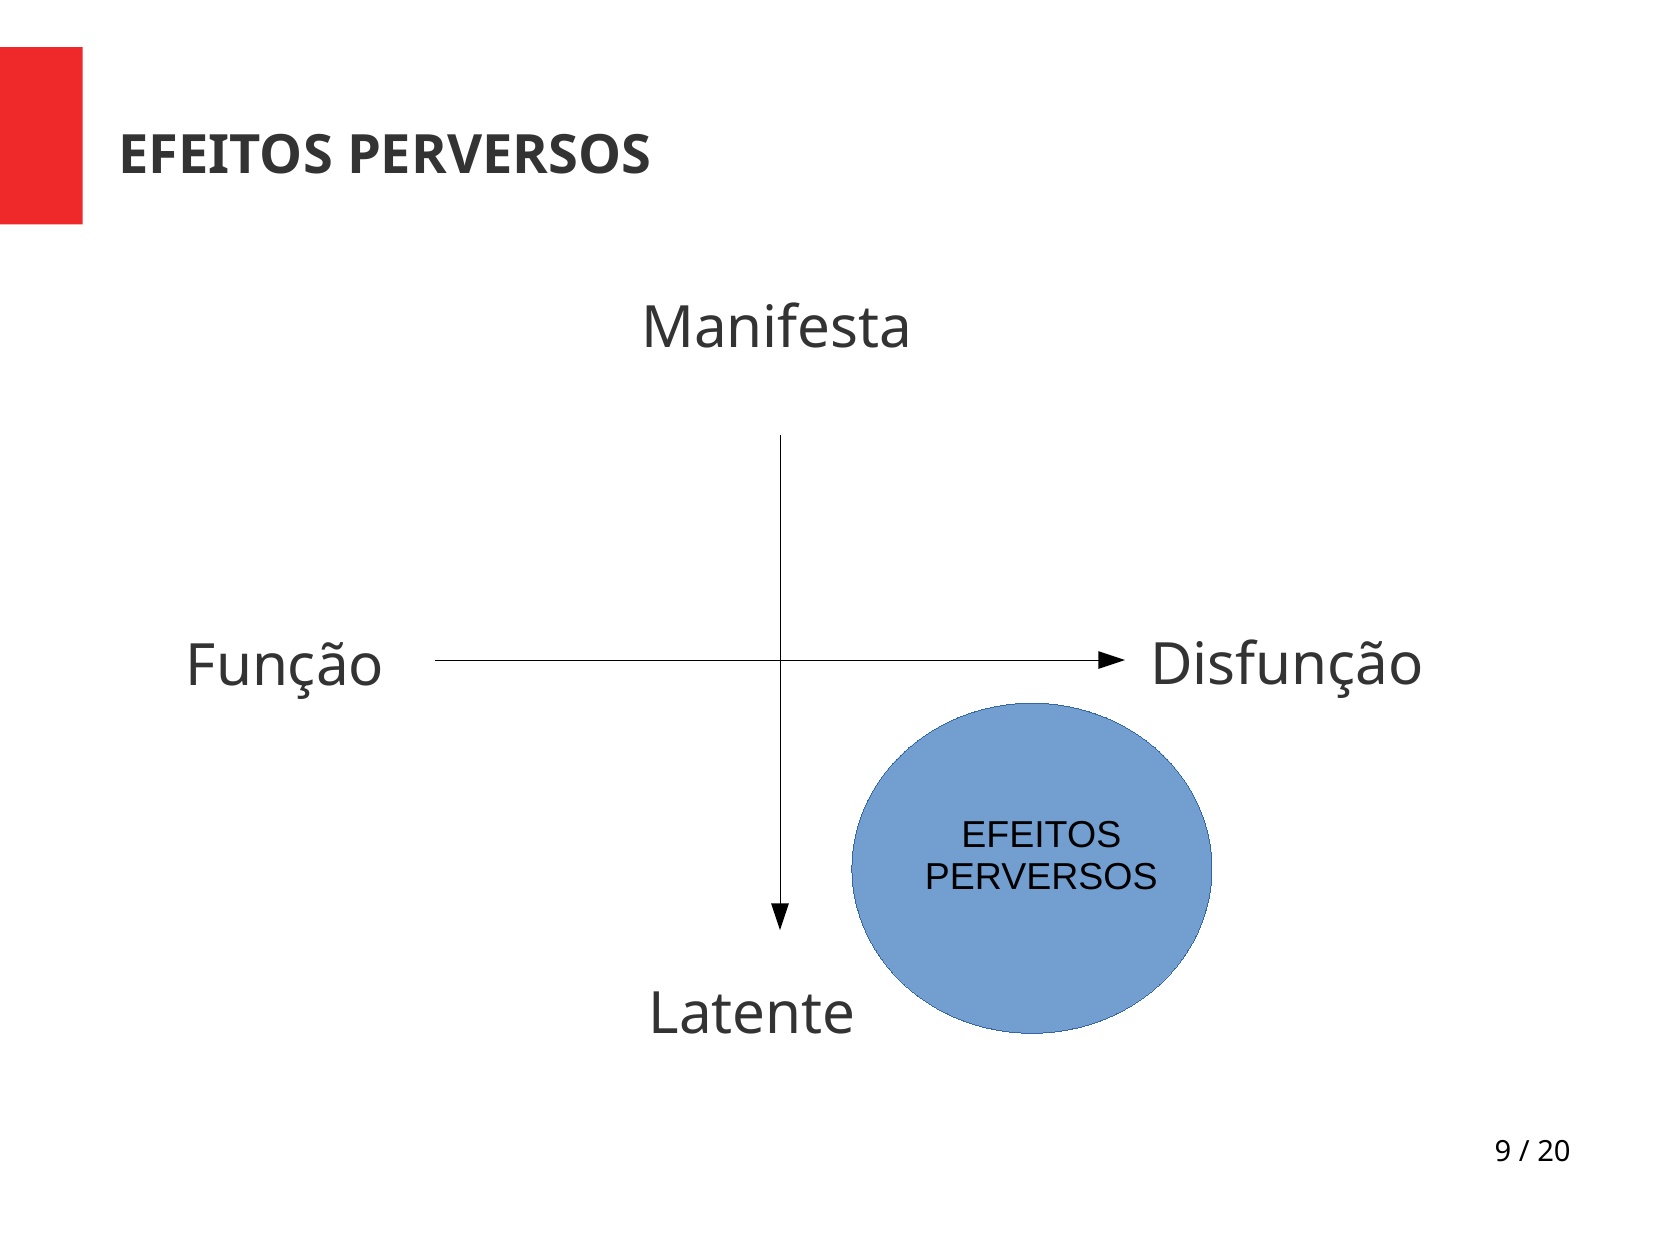

# EFEITOS PERVERSOS
Manifesta
Disfunção
Função
EFEITOS PERVERSOS
Latente
9